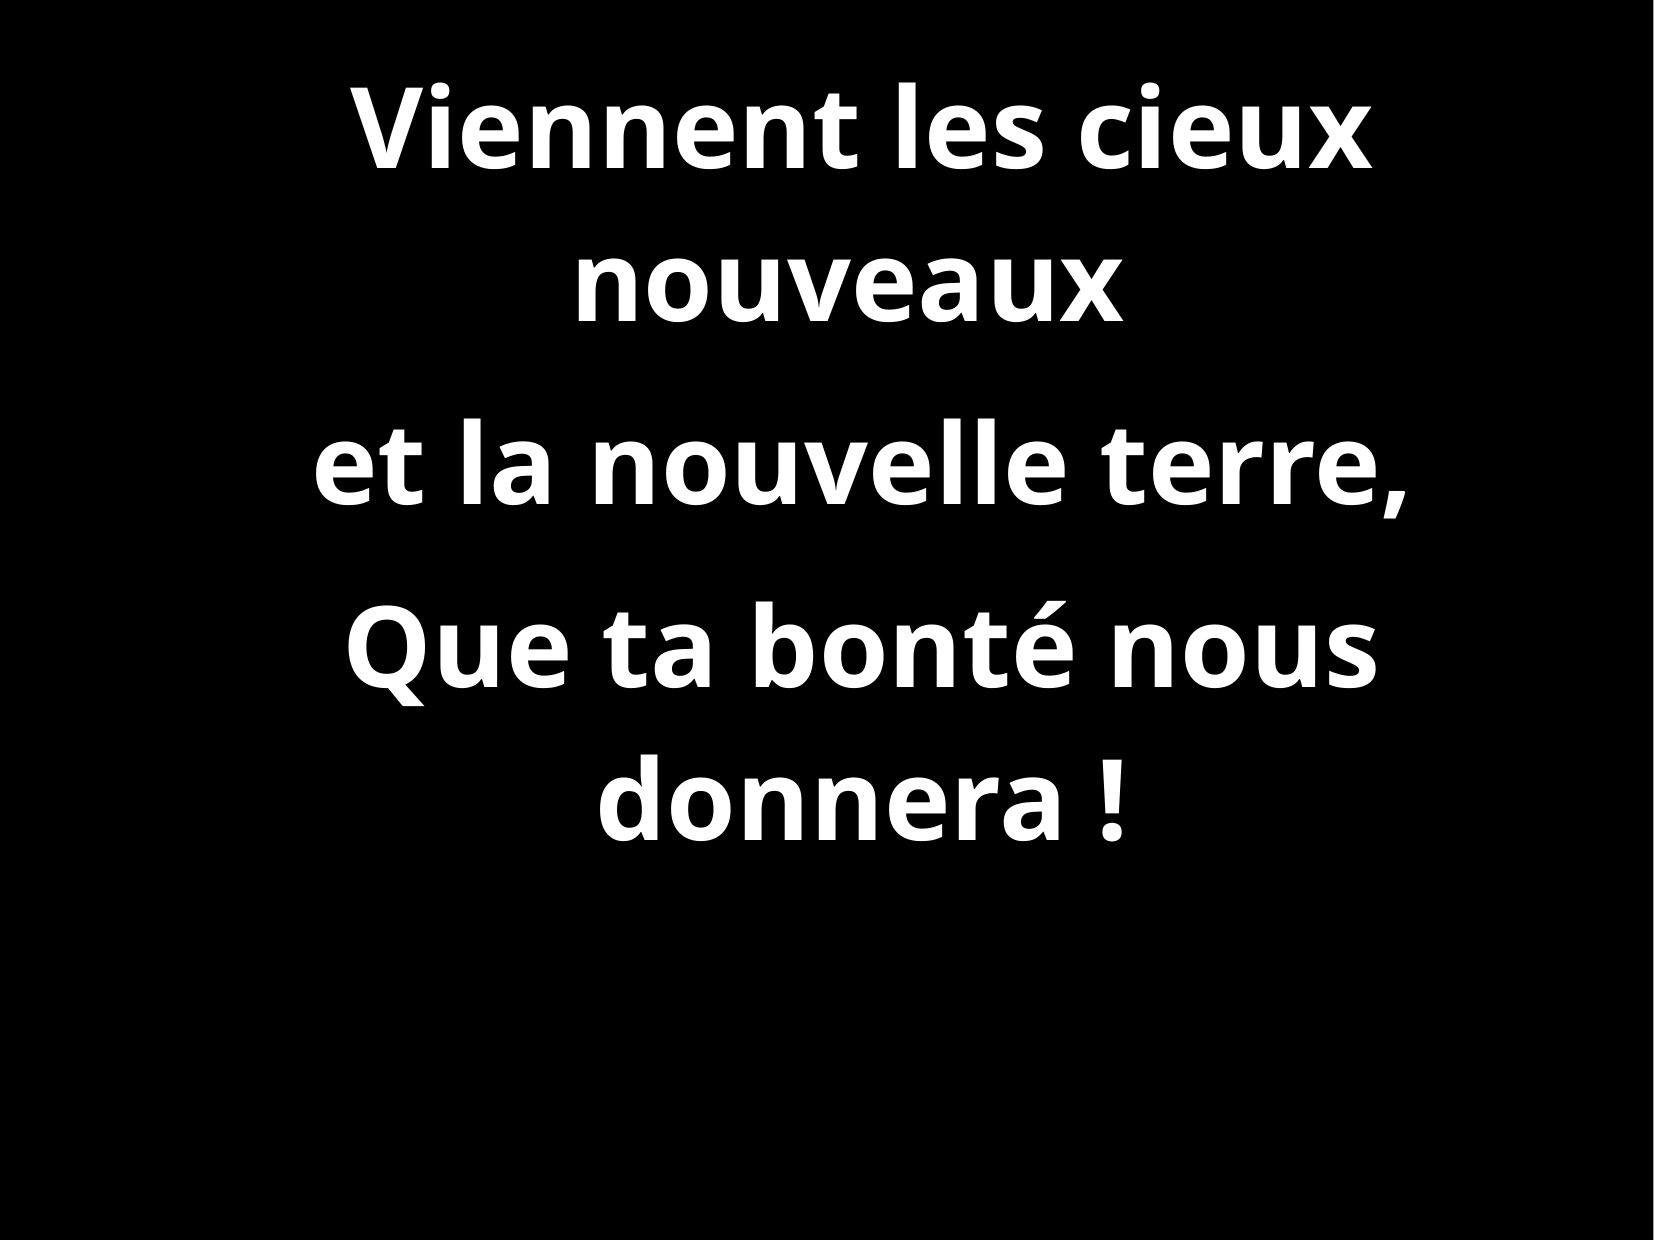

# Viennent les cieux nouveaux
et la nouvelle terre,
Que ta bonté nous donnera !